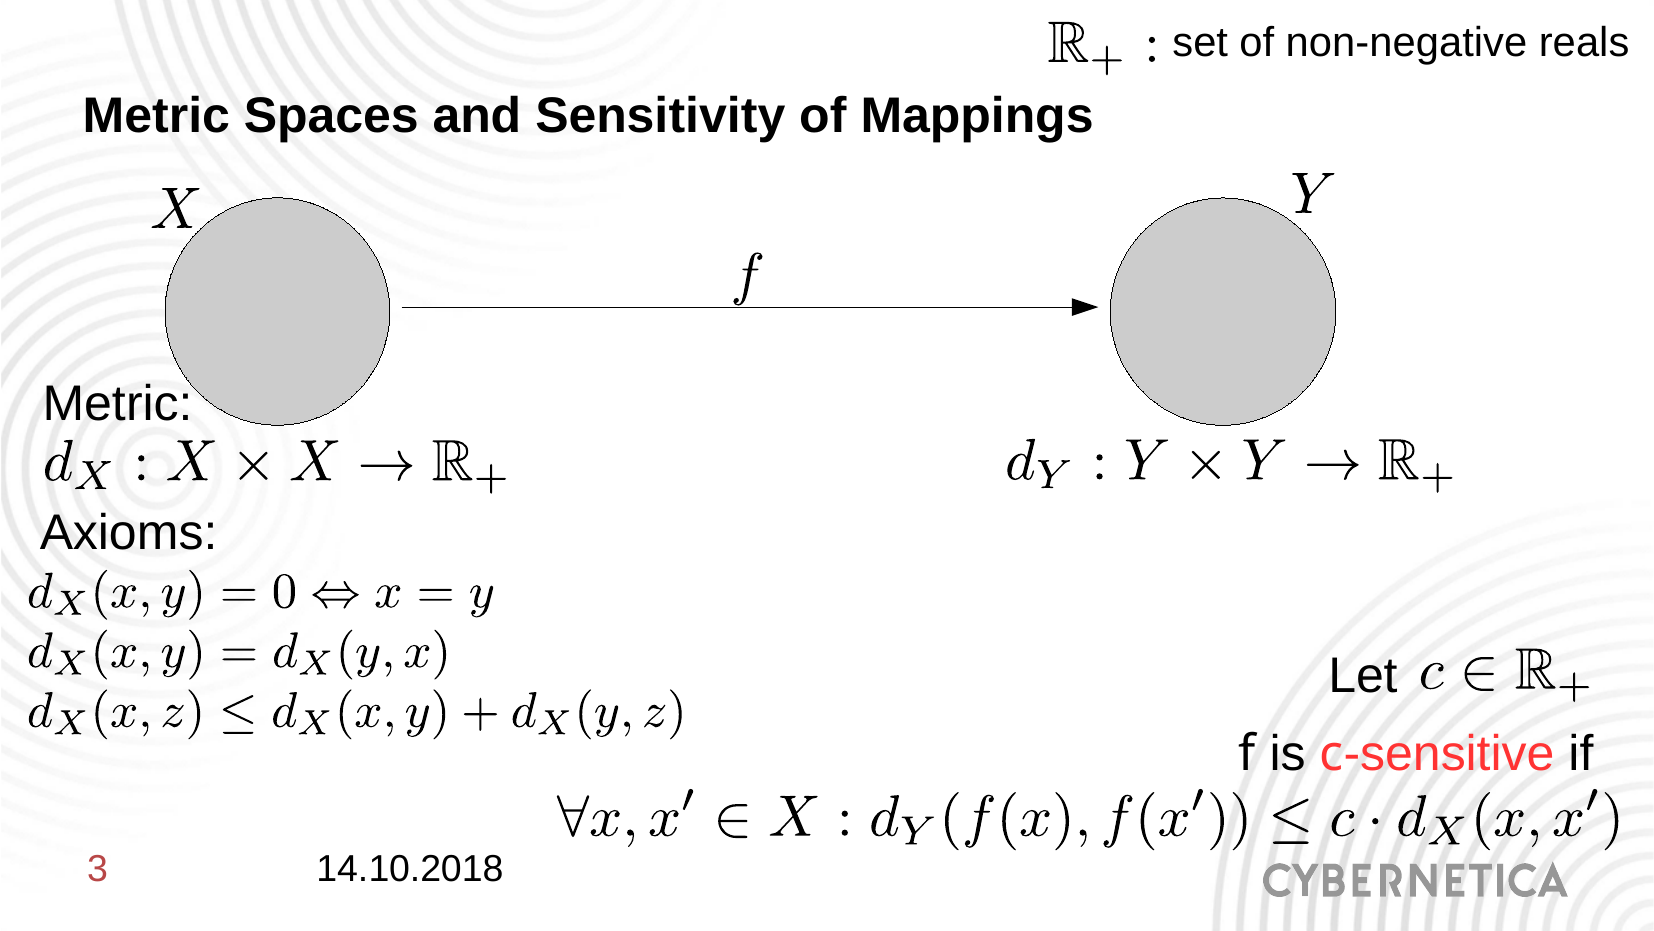

set of non-negative reals
# Metric Spaces and Sensitivity of Mappings
Metric:
Axioms:
Let
f is c-sensitive if
3
01.04.2000